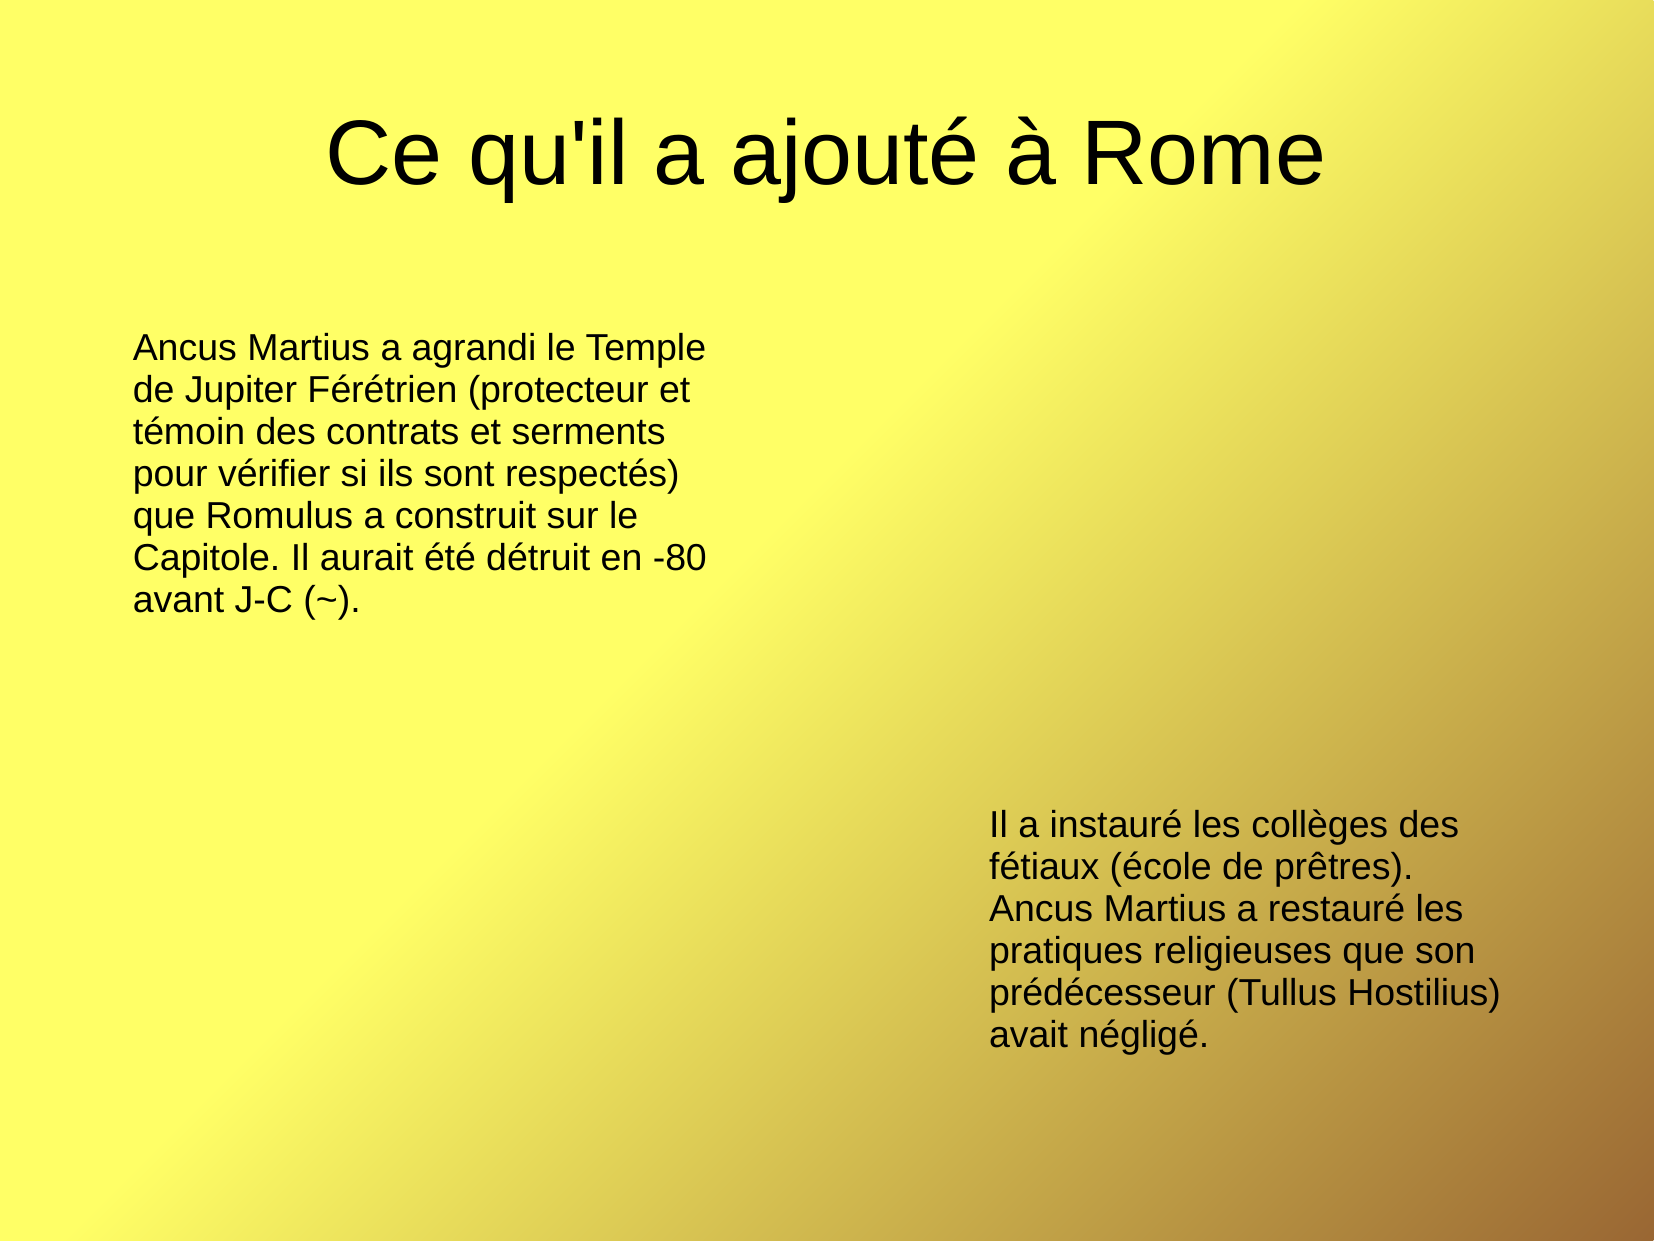

# Ce qu'il a ajouté à Rome
Ancus Martius a agrandi le Temple de Jupiter Férétrien (protecteur et témoin des contrats et serments pour vérifier si ils sont respectés) que Romulus a construit sur le Capitole. Il aurait été détruit en -80 avant J-C (~).
Il a instauré les collèges des fétiaux (école de prêtres).
Ancus Martius a restauré les pratiques religieuses que son prédécesseur (Tullus Hostilius) avait négligé.